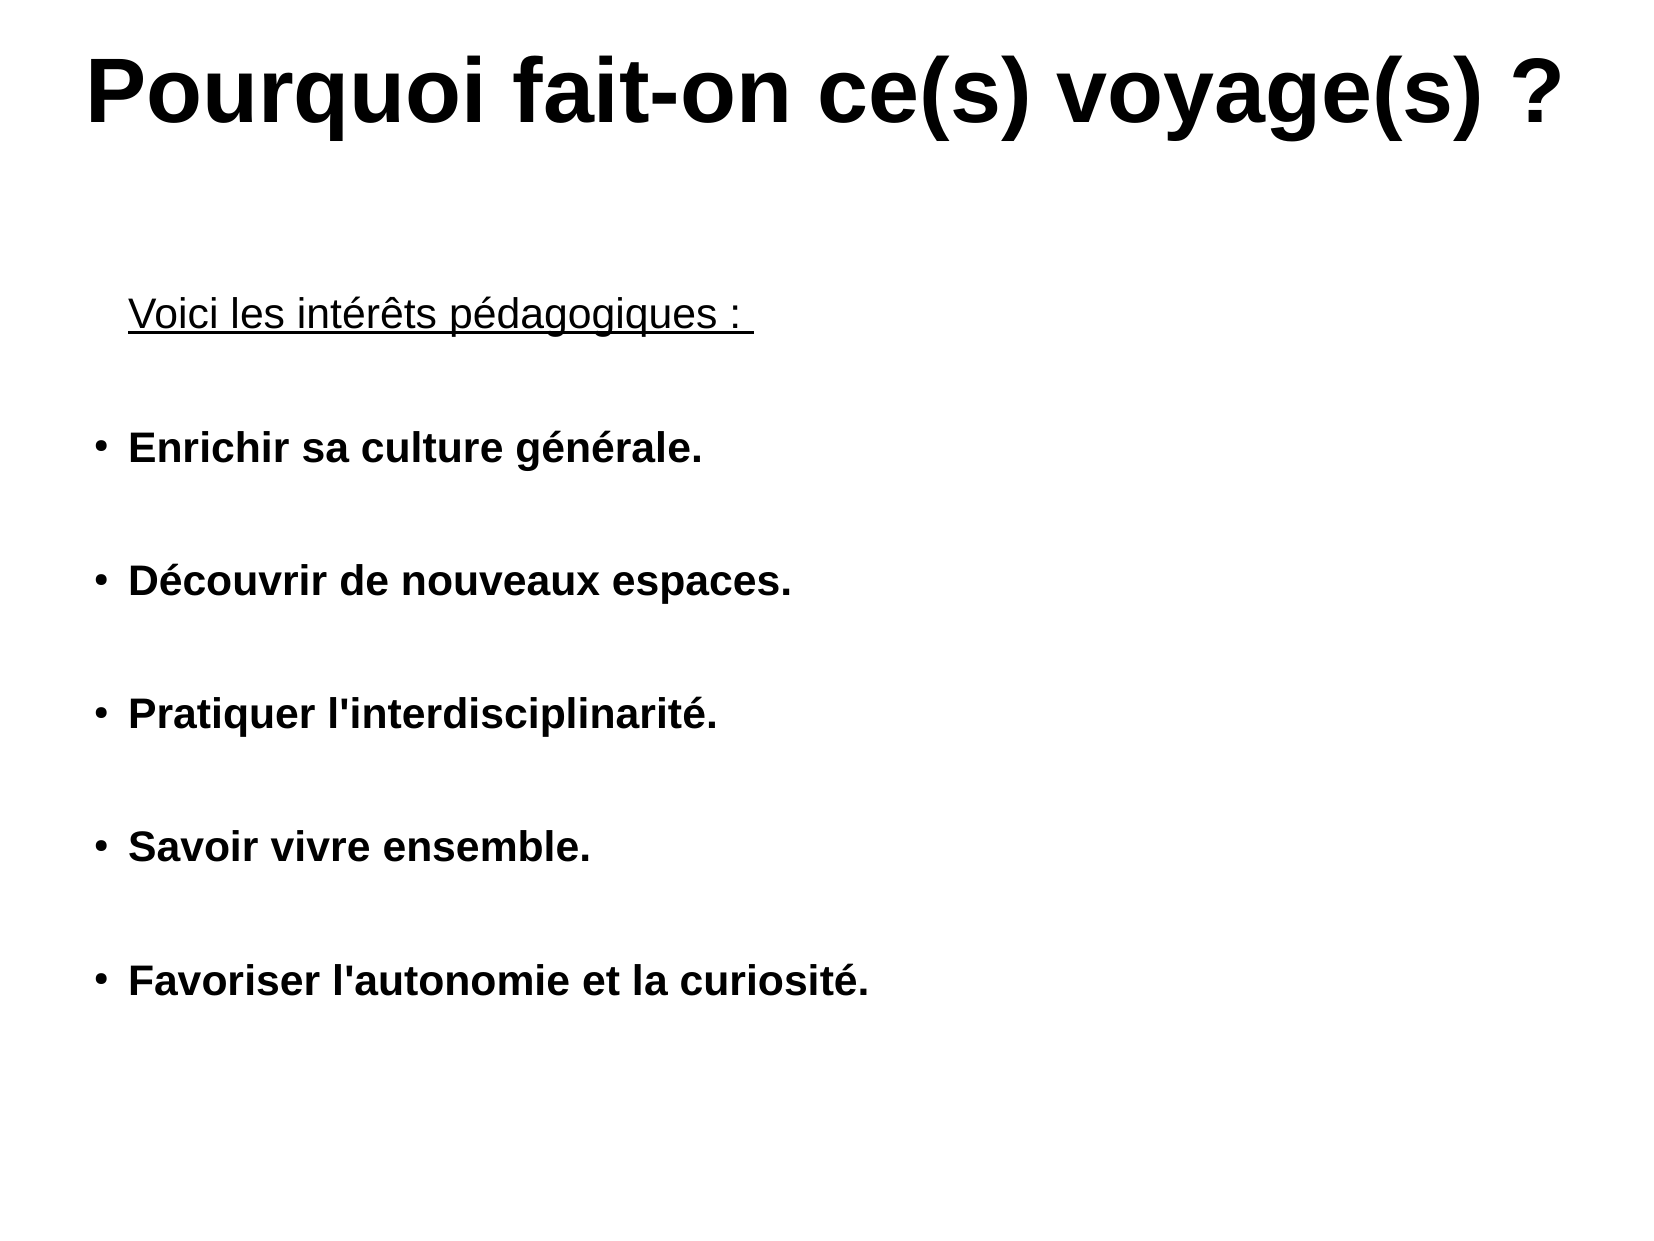

# Pourquoi fait-on ce(s) voyage(s) ?
Voici les intérêts pédagogiques :
Enrichir sa culture générale.
Découvrir de nouveaux espaces.
Pratiquer l'interdisciplinarité.
Savoir vivre ensemble.
Favoriser l'autonomie et la curiosité.